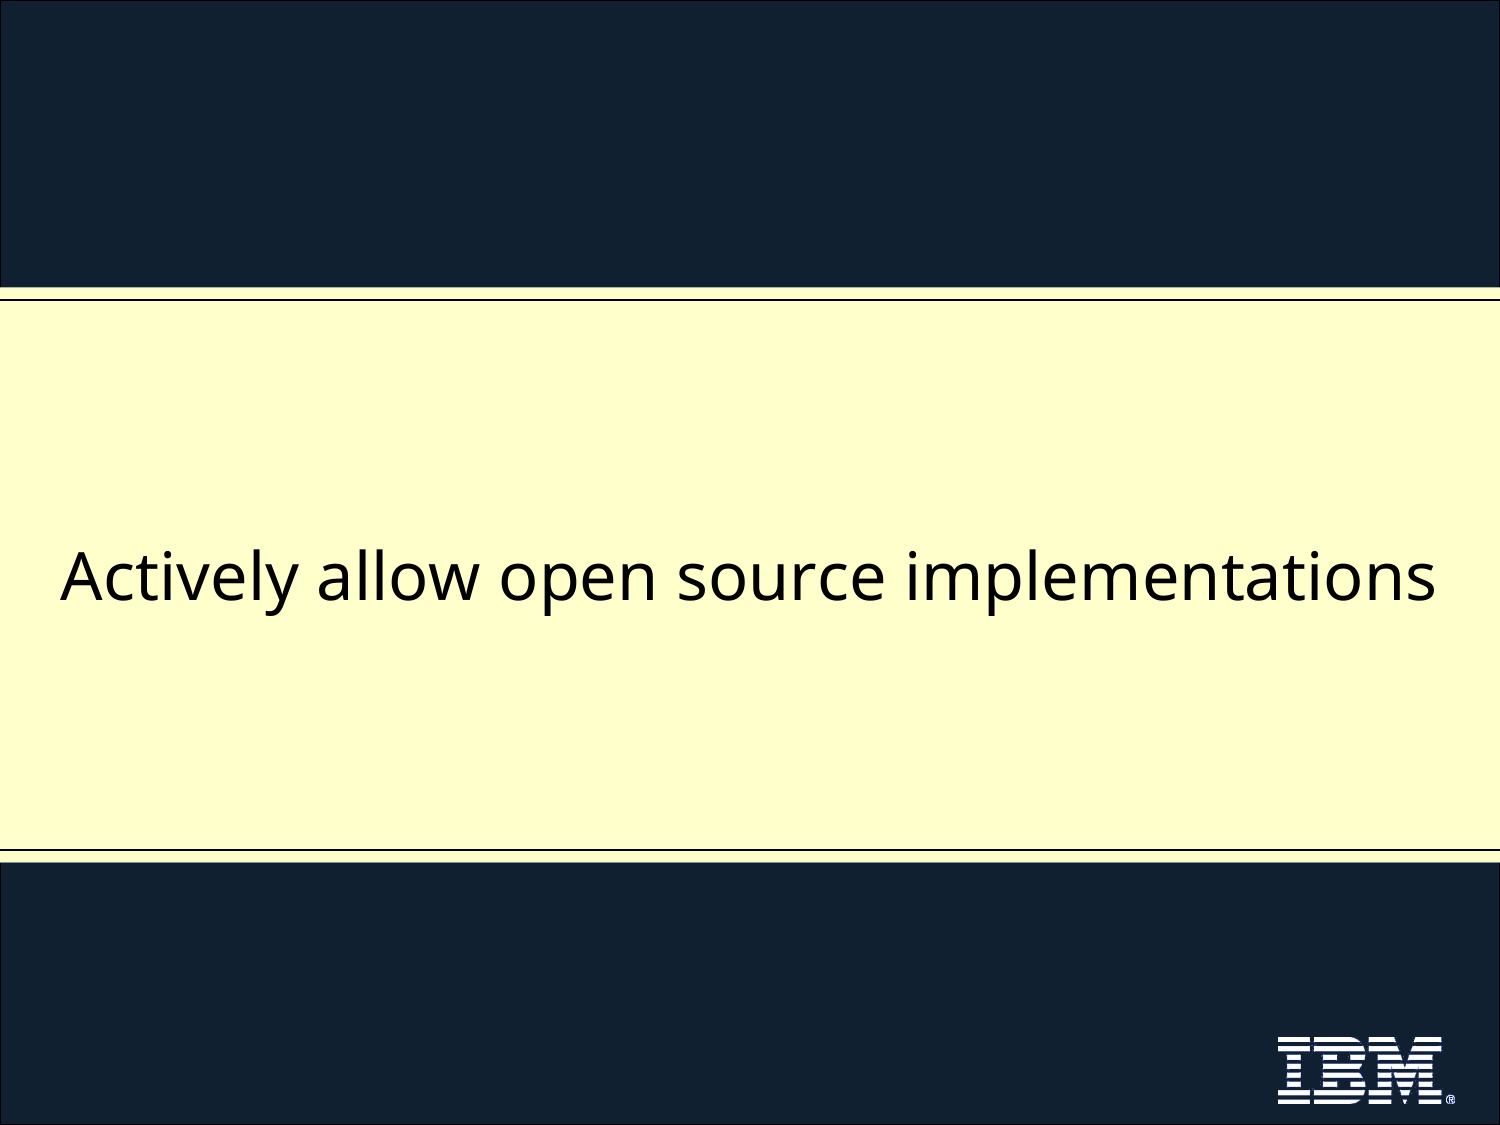

Actively allow open source implementations
# Characteristics of “open”